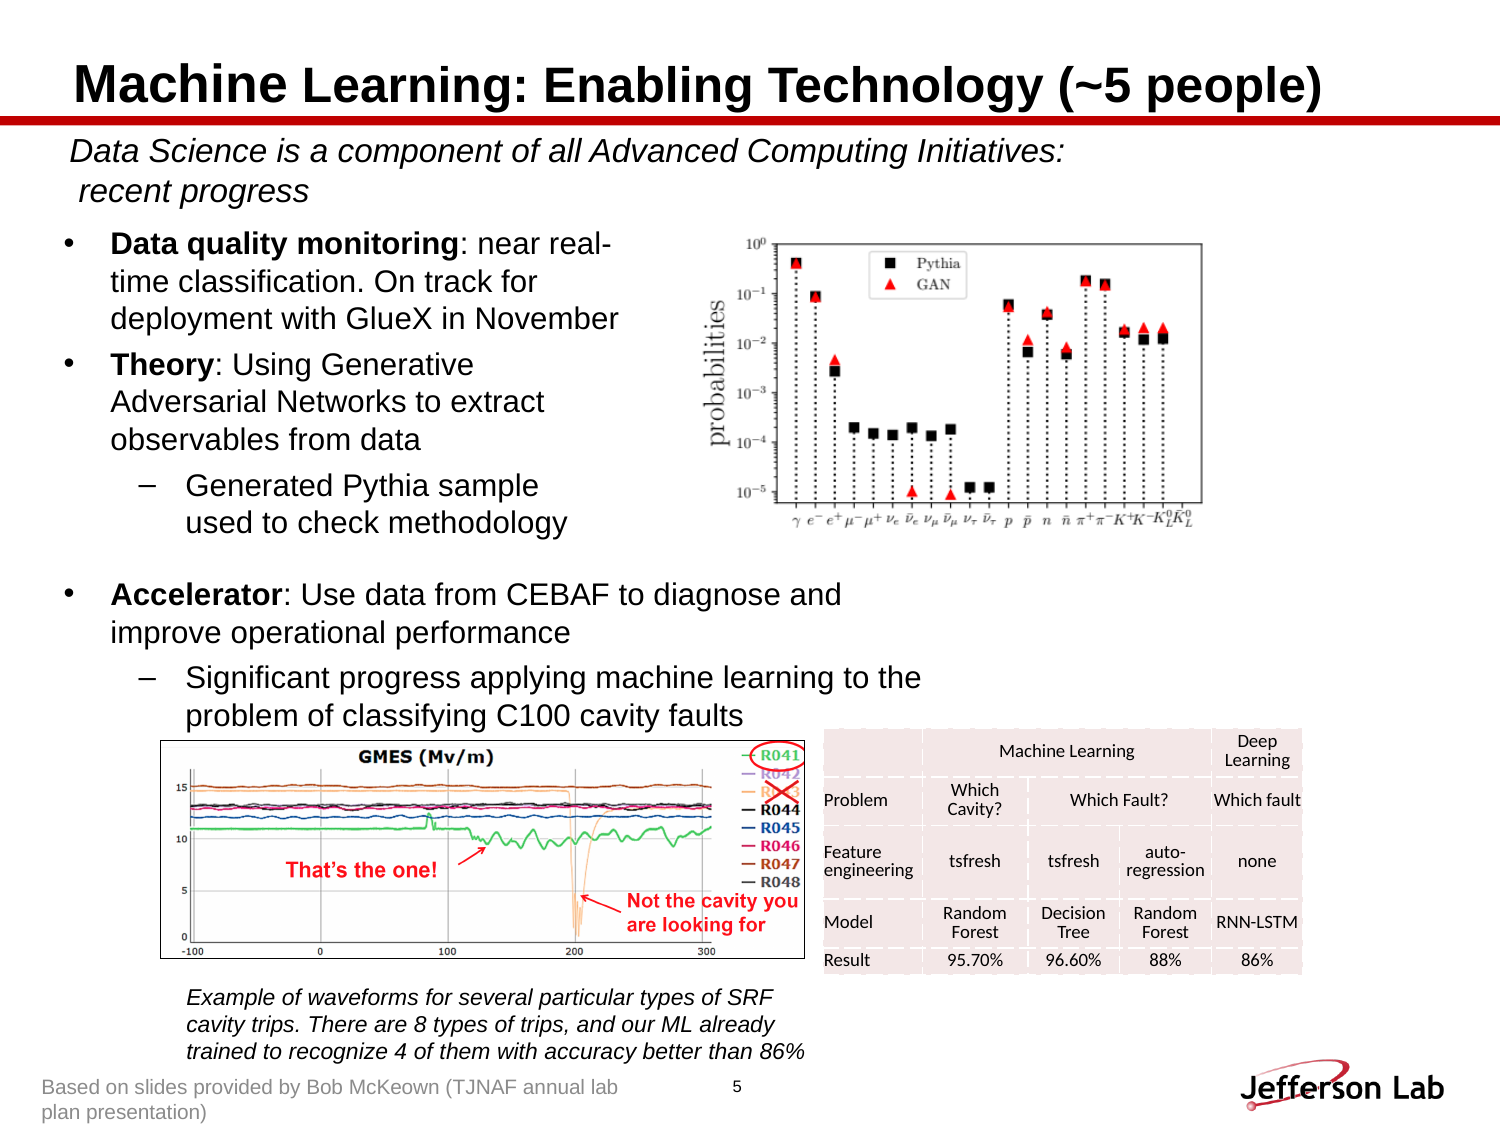

# Machine Learning: Enabling Technology (~5 people)
Data Science is a component of all Advanced Computing Initiatives:
 recent progress
Data quality monitoring: near real-time classification. On track for deployment with GlueX in November
Theory: Using Generative
Adversarial Networks to extract
observables from data
Generated Pythia sample
used to check methodology
Accelerator: Use data from CEBAF to diagnose and improve operational performance
Significant progress applying machine learning to the problem of classifying C100 cavity faults
| | Machine Learning | | | Deep Learning |
| --- | --- | --- | --- | --- |
| Problem | Which Cavity? | Which Fault? | | Which fault |
| Feature engineering | tsfresh | tsfresh | auto-regression | none |
| Model | Random Forest | Decision Tree | Random Forest | RNN-LSTM |
| Result | 95.70% | 96.60% | 88% | 86% |
Example of waveforms for several particular types of SRF cavity trips. There are 8 types of trips, and our ML already trained to recognize 4 of them with accuracy better than 86%
Based on slides provided by Bob McKeown (TJNAF annual lab plan presentation)